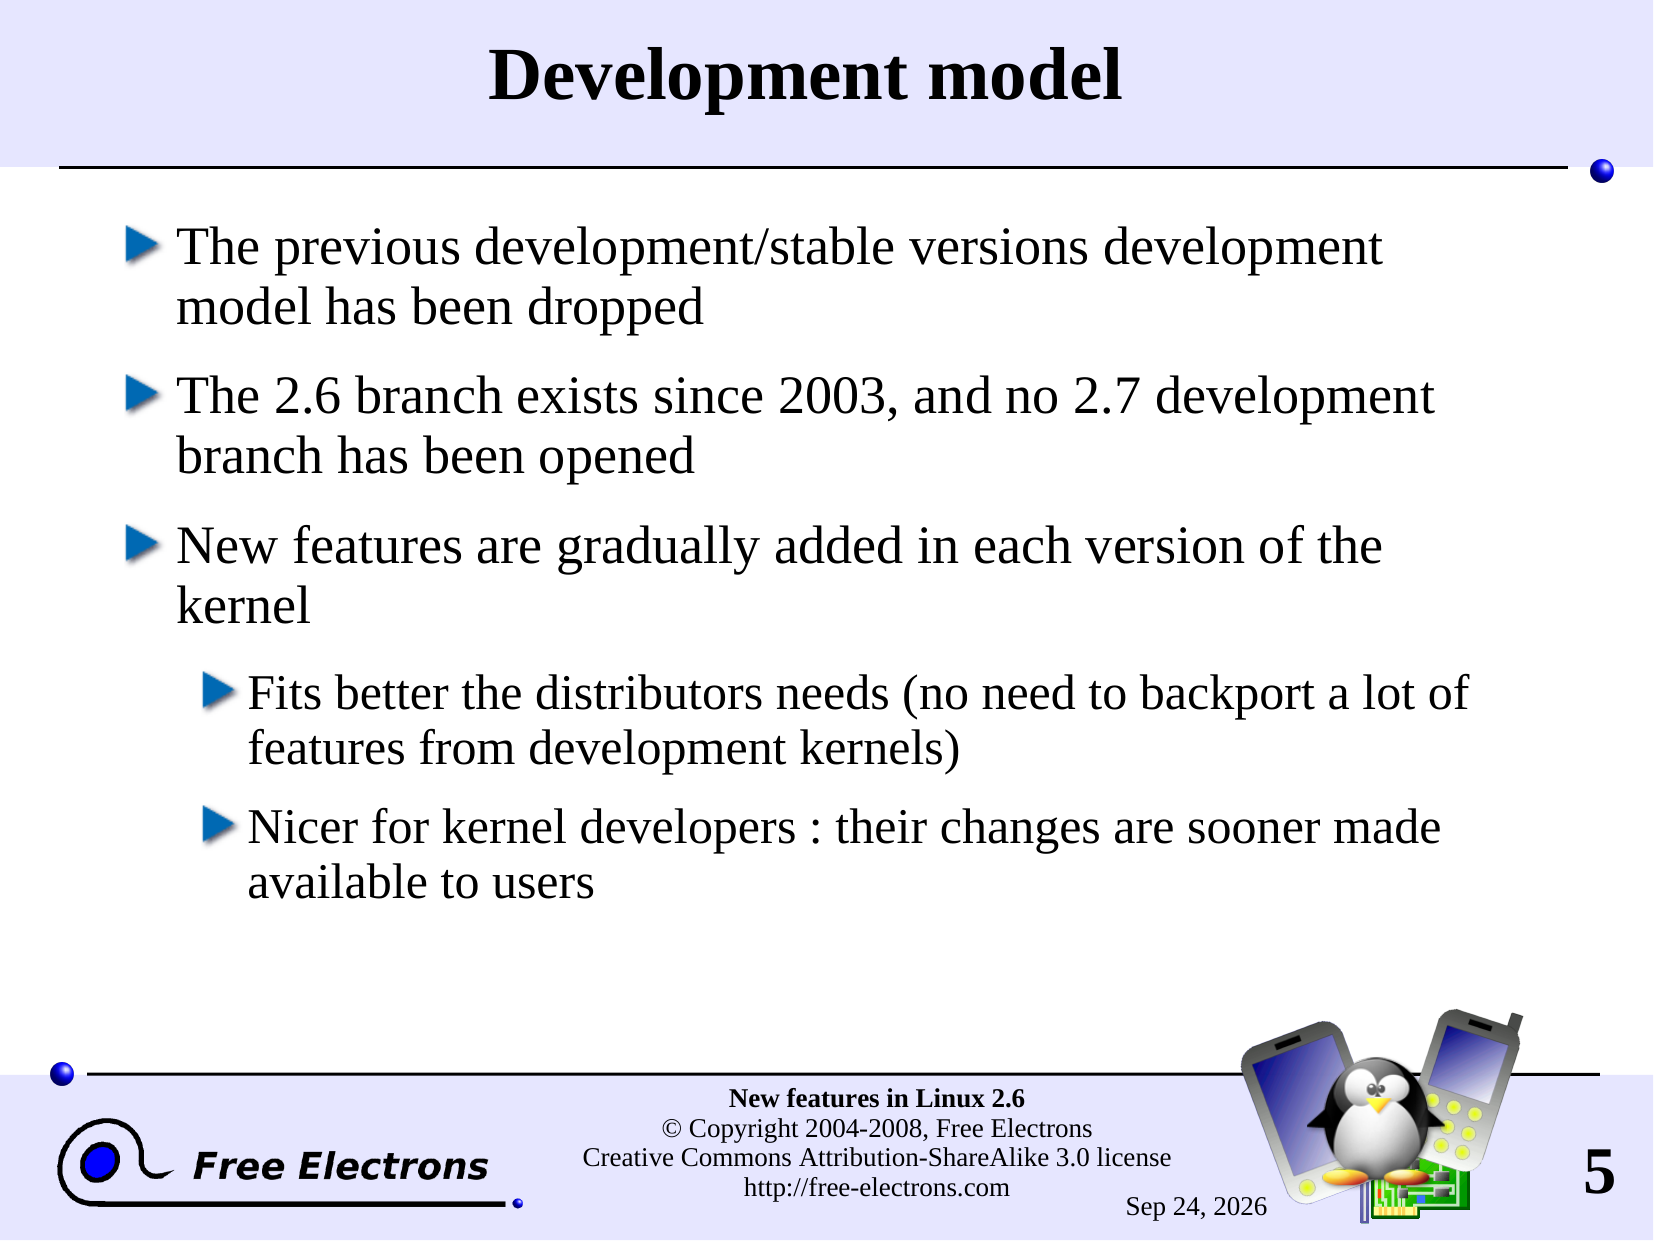

# Development model
The previous development/stable versions development model has been dropped
The 2.6 branch exists since 2003, and no 2.7 development branch has been opened
New features are gradually added in each version of the kernel
Fits better the distributors needs (no need to backport a lot of features from development kernels)
Nicer for kernel developers : their changes are sooner made available to users